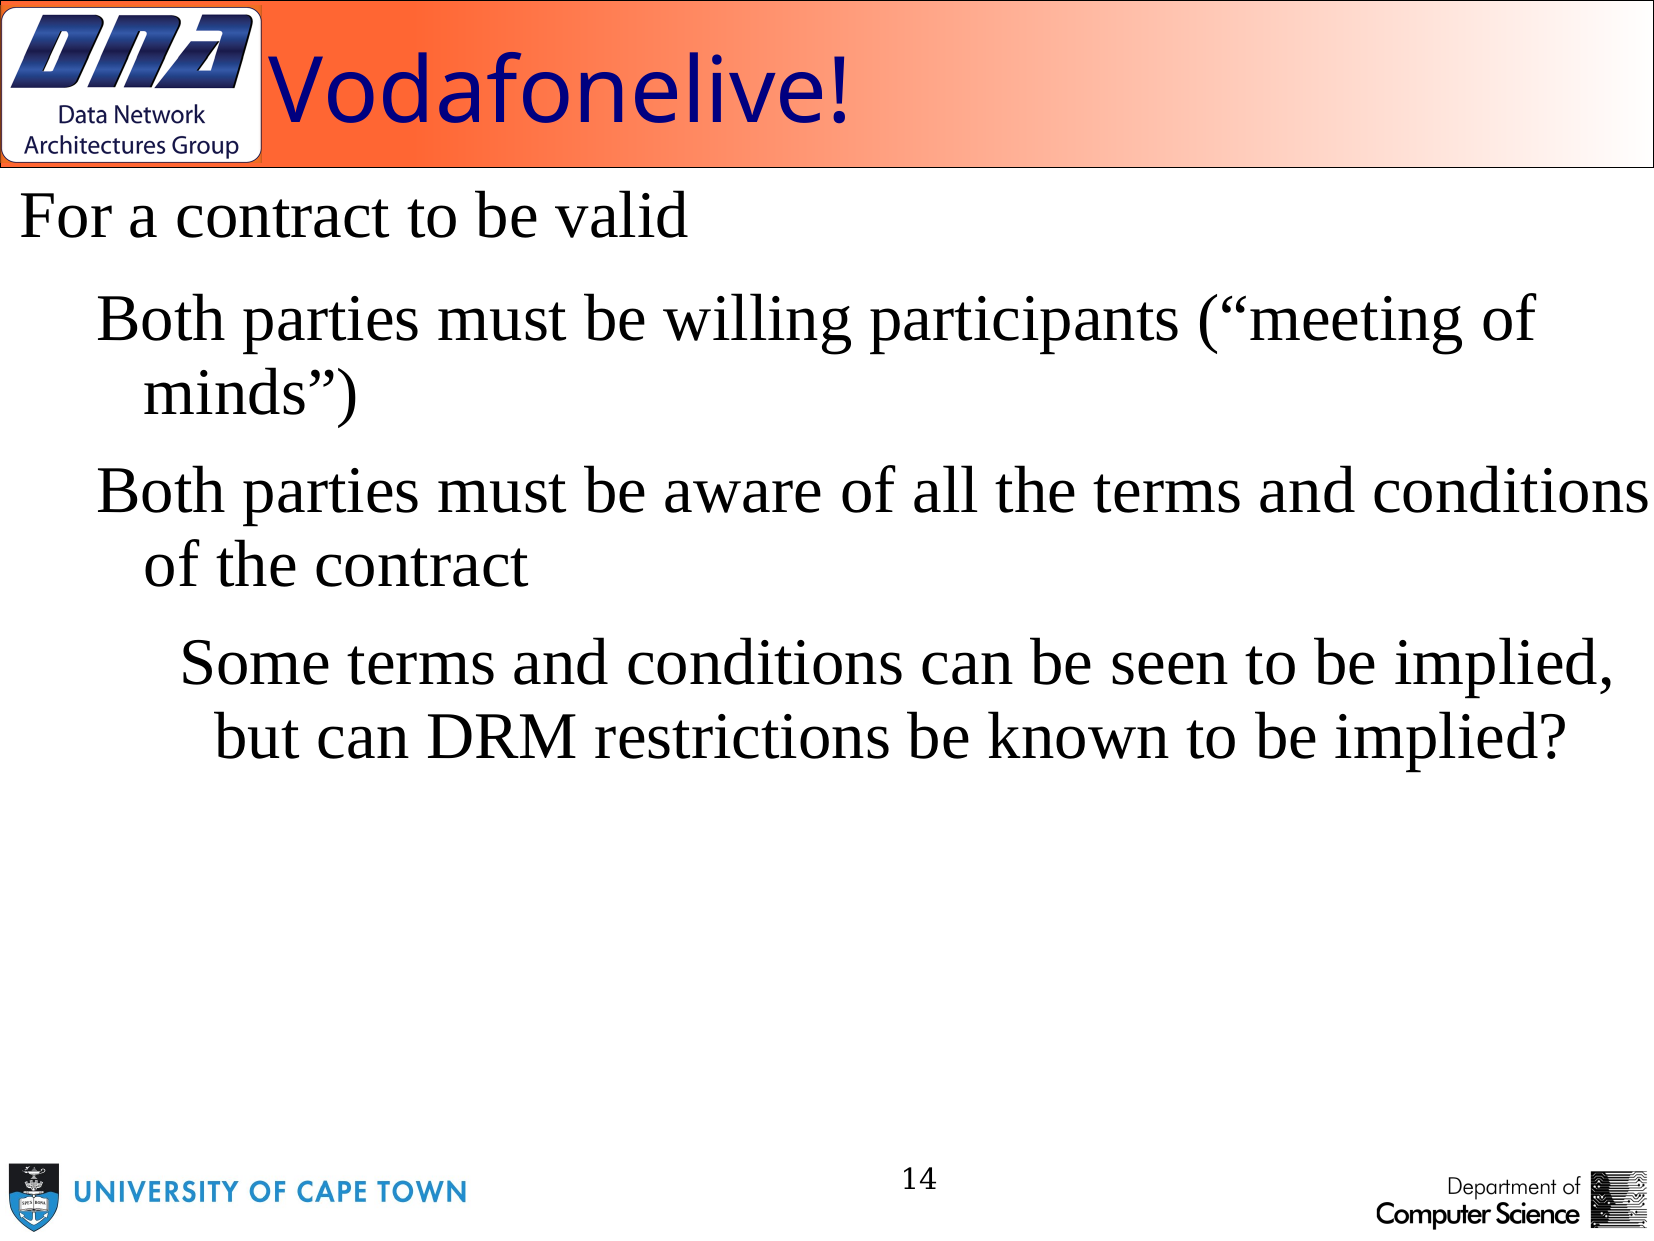

# Vodafonelive!
For a contract to be valid
Both parties must be willing participants (“meeting of minds”)
Both parties must be aware of all the terms and conditions of the contract
Some terms and conditions can be seen to be implied, but can DRM restrictions be known to be implied?
14